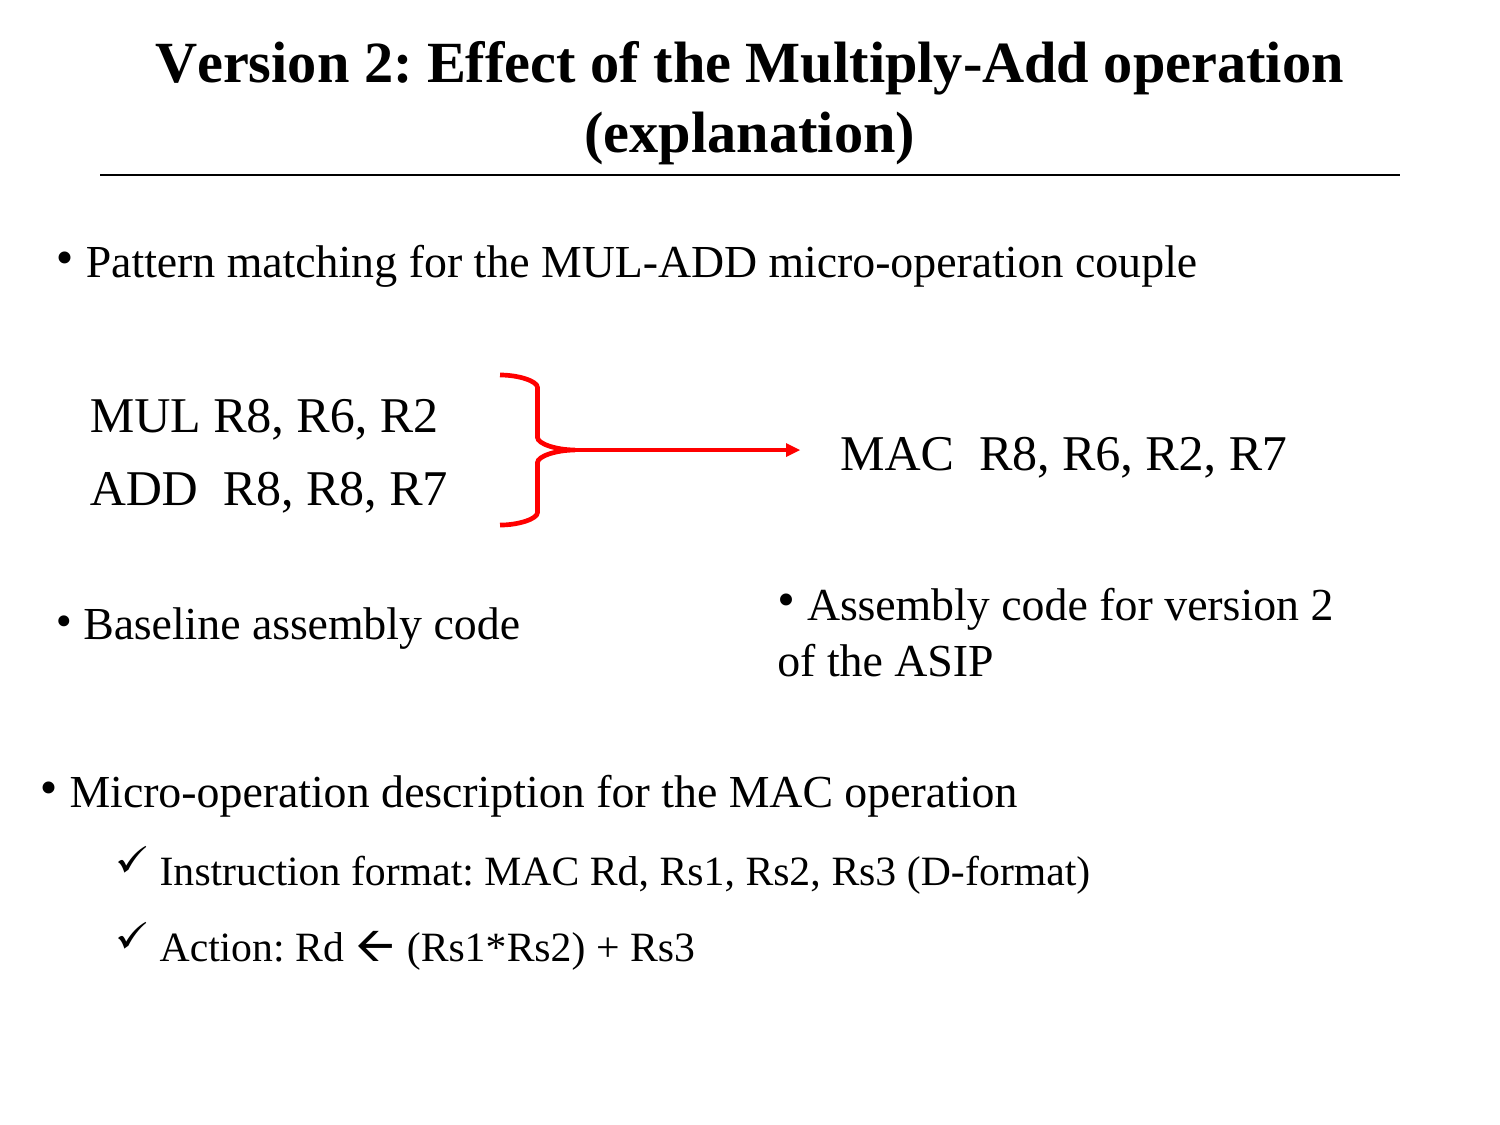

# Version 2: Effect of the Multiply-Add operation (explanation)
 Pattern matching for the MUL-ADD micro-operation couple
MUL R8, R6, R2
ADD R8, R8, R7
MAC R8, R6, R2, R7
 Assembly code for version 2 of the ASIP
 Baseline assembly code
 Micro-operation description for the MAC operation
 Instruction format: MAC Rd, Rs1, Rs2, Rs3 (D-format)
 Action: Rd  (Rs1*Rs2) + Rs3